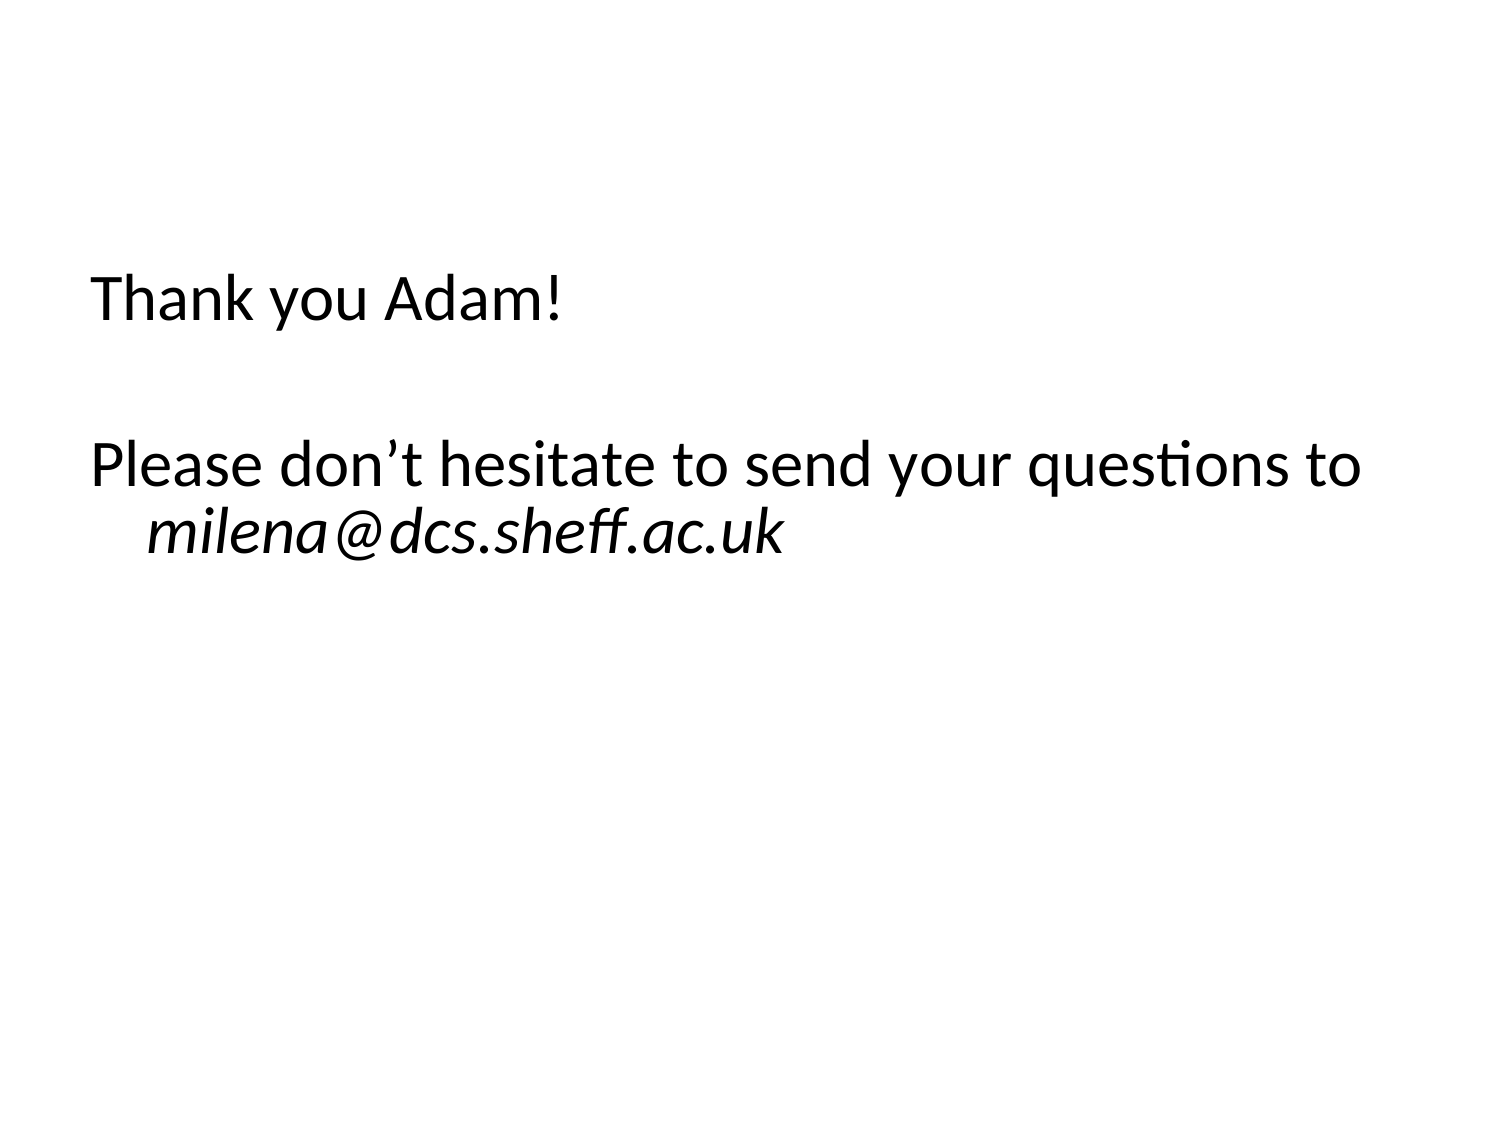

#
Thank you Adam!
Please don’t hesitate to send your questions to milena@dcs.sheff.ac.uk